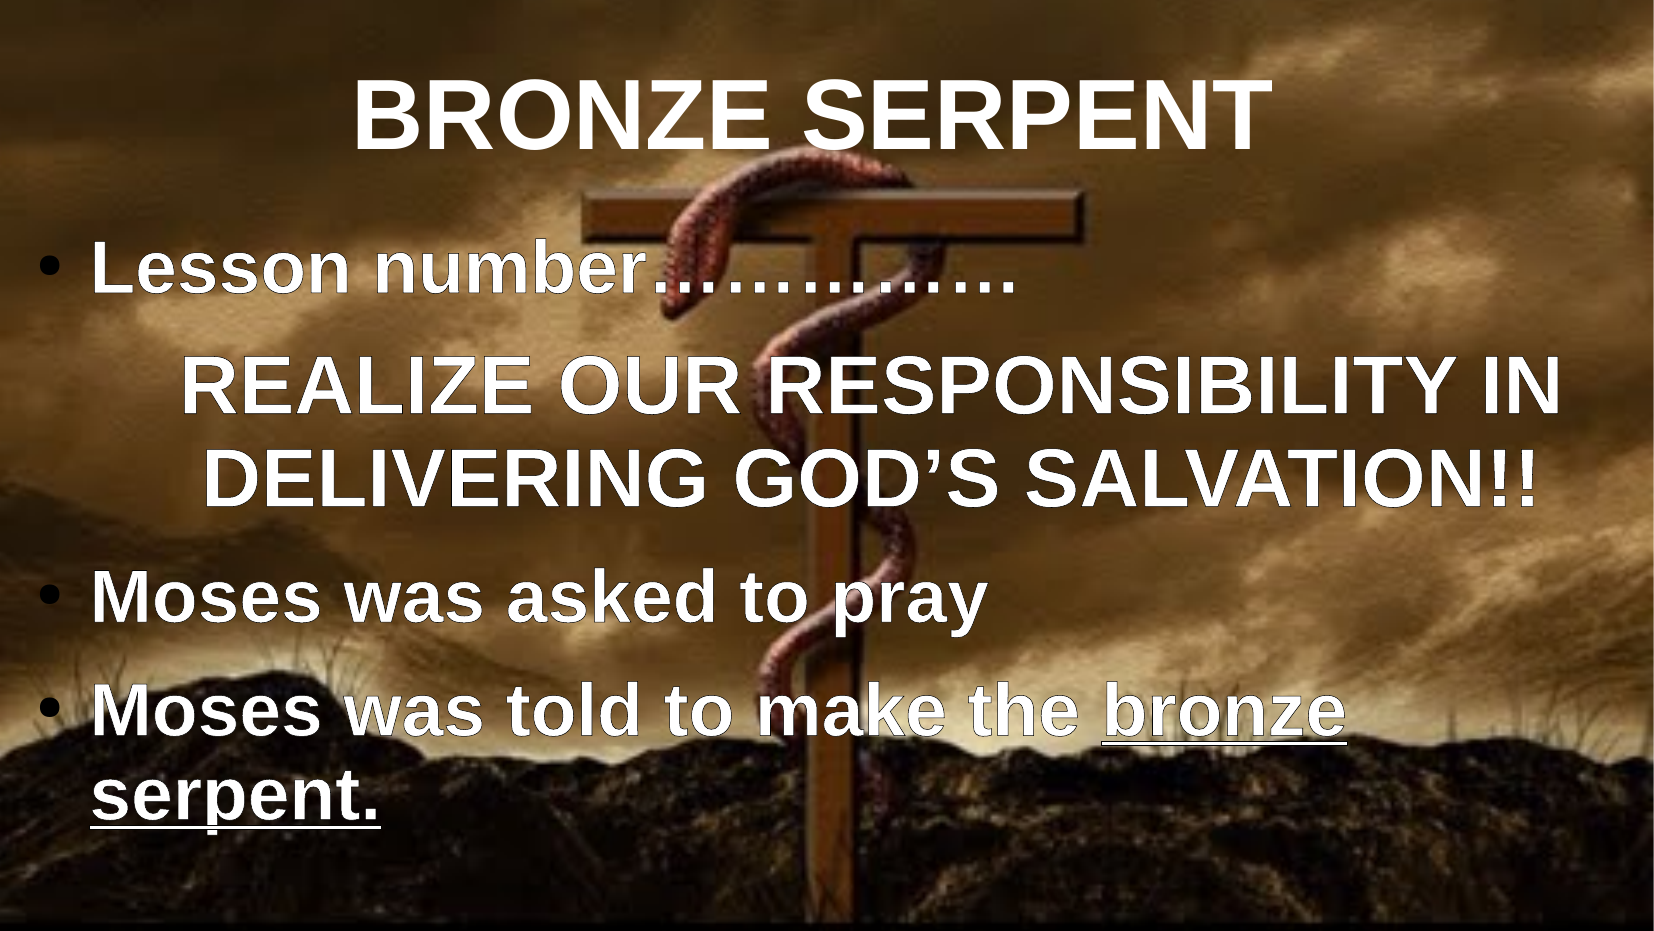

# BRONZE SERPENT
Lesson number……………
REALIZE OUR RESPONSIBILITY IN DELIVERING GOD’S SALVATION!!
Moses was asked to pray
Moses was told to make the bronze serpent.